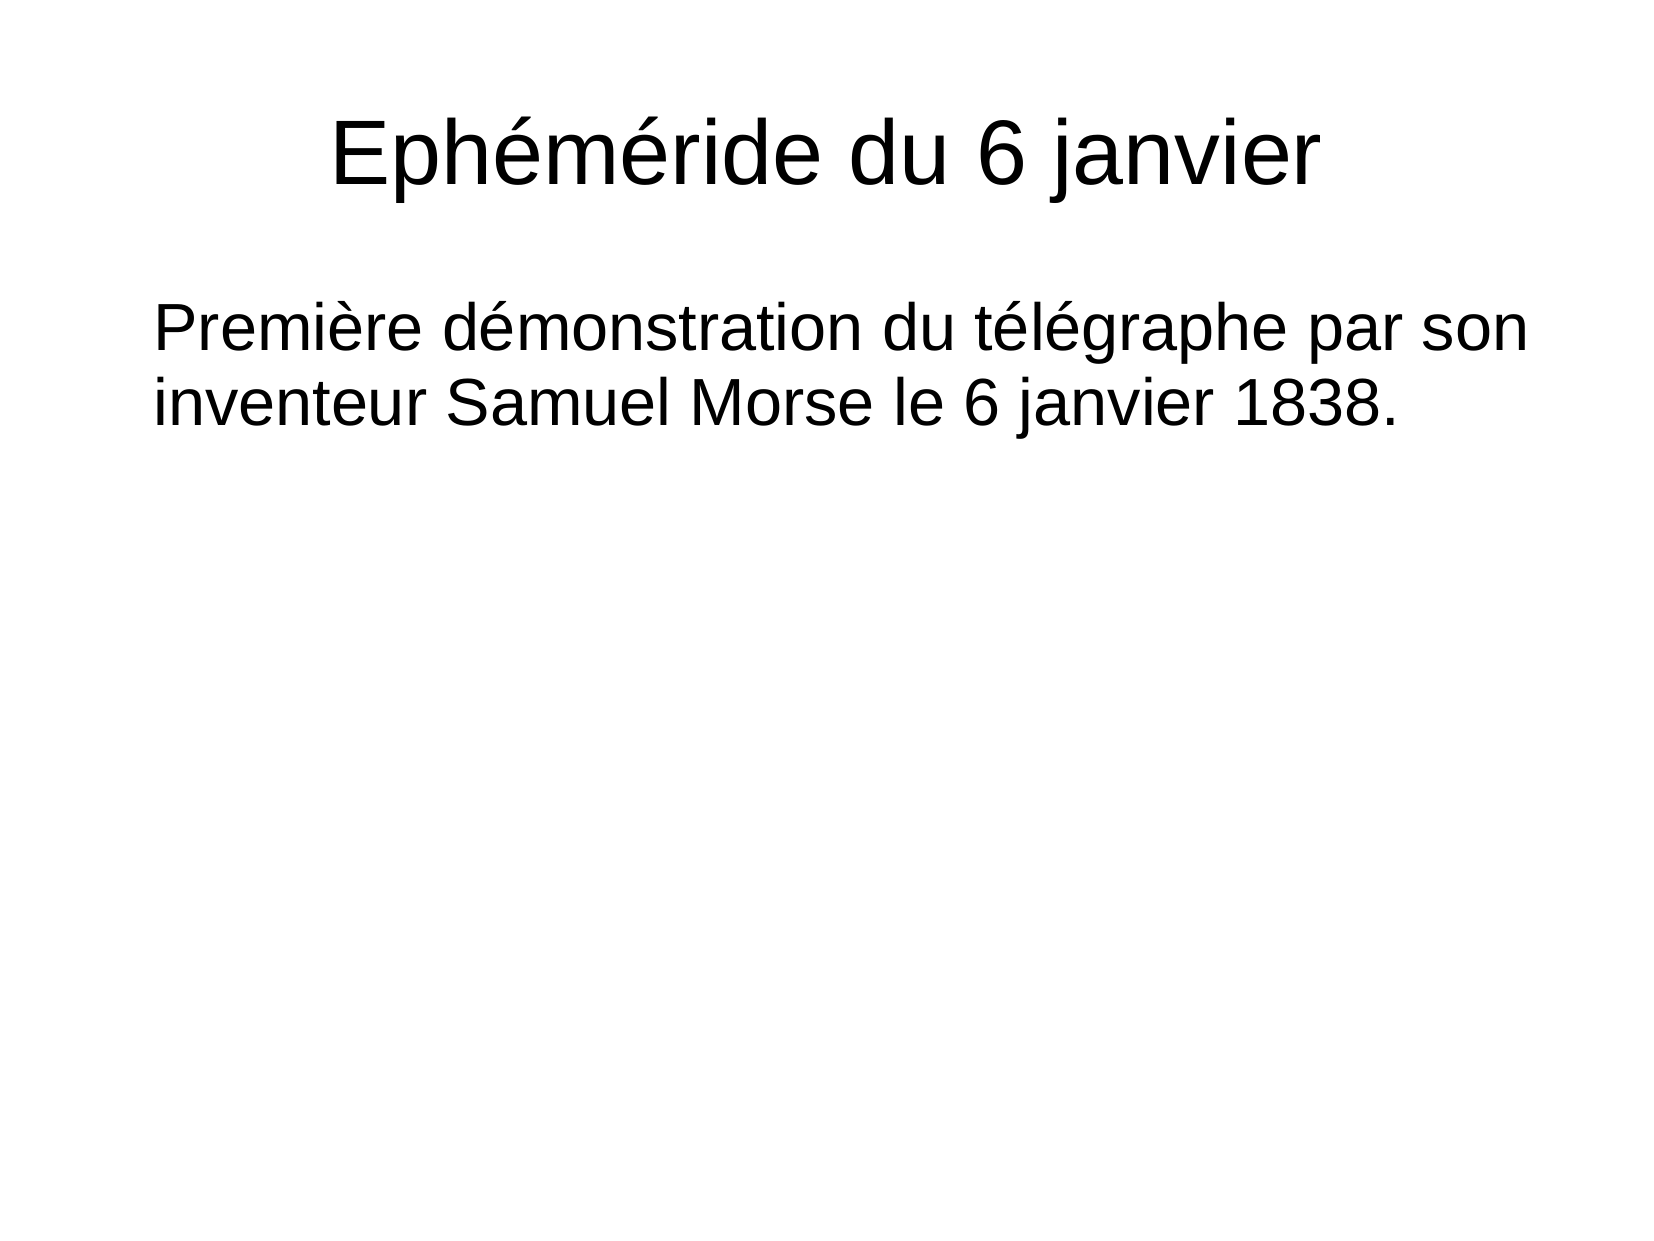

# Ephéméride du 6 janvier
Première démonstration du télégraphe par son inventeur Samuel Morse le 6 janvier 1838.